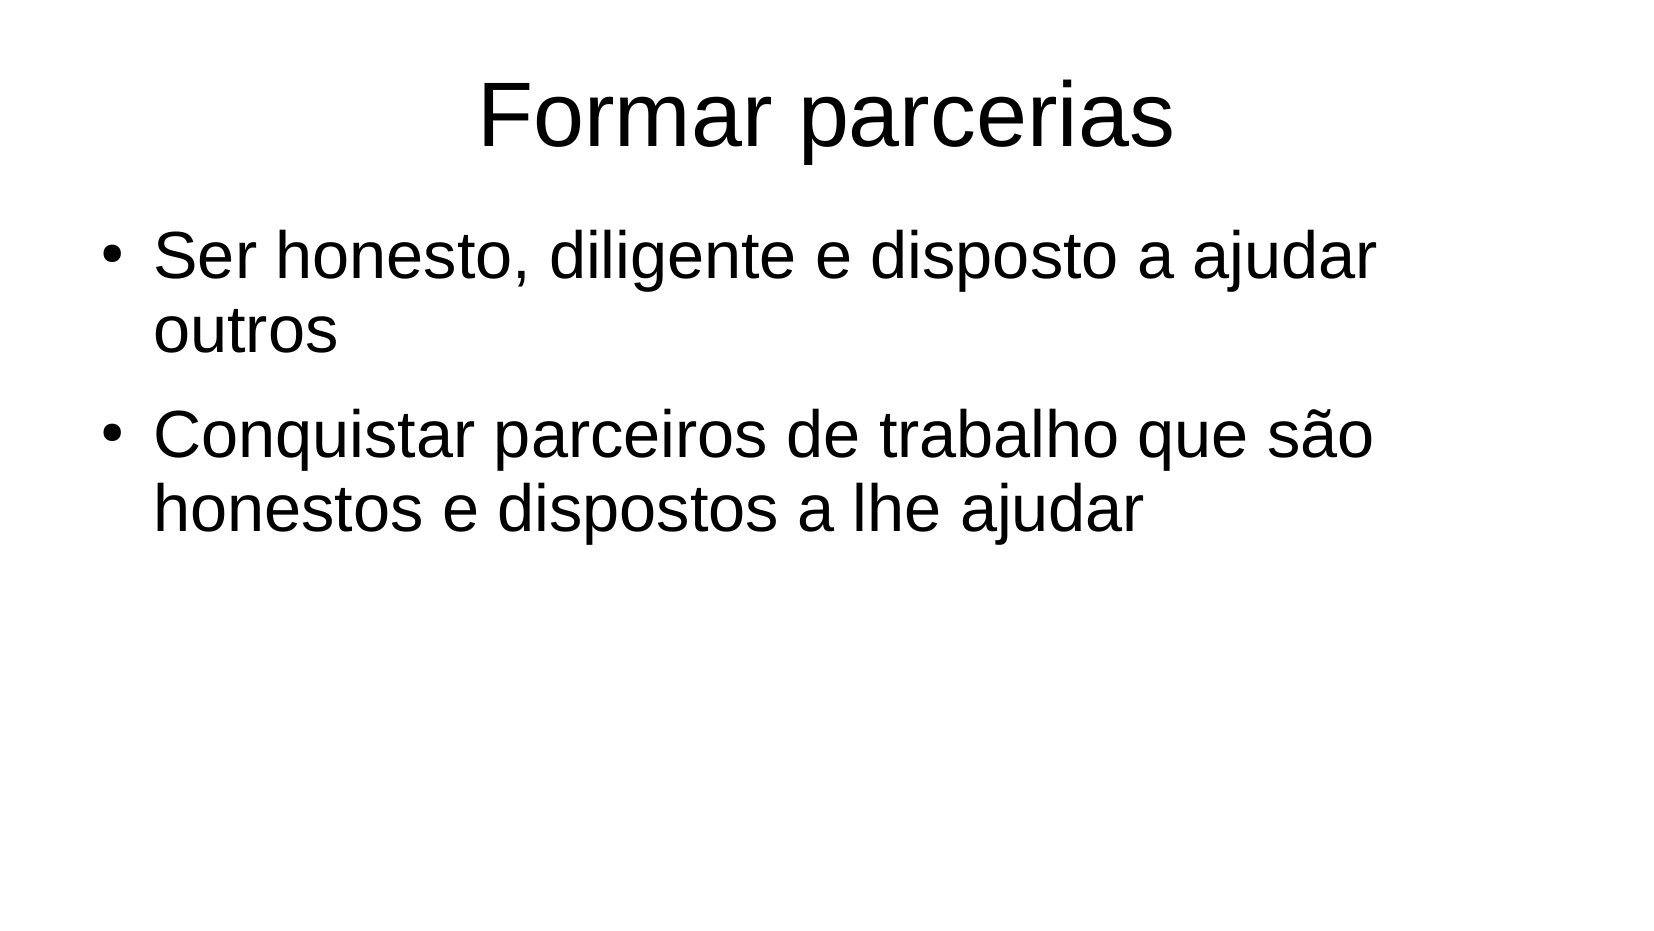

# Formar parcerias
Ser honesto, diligente e disposto a ajudar outros
Conquistar parceiros de trabalho que são honestos e dispostos a lhe ajudar